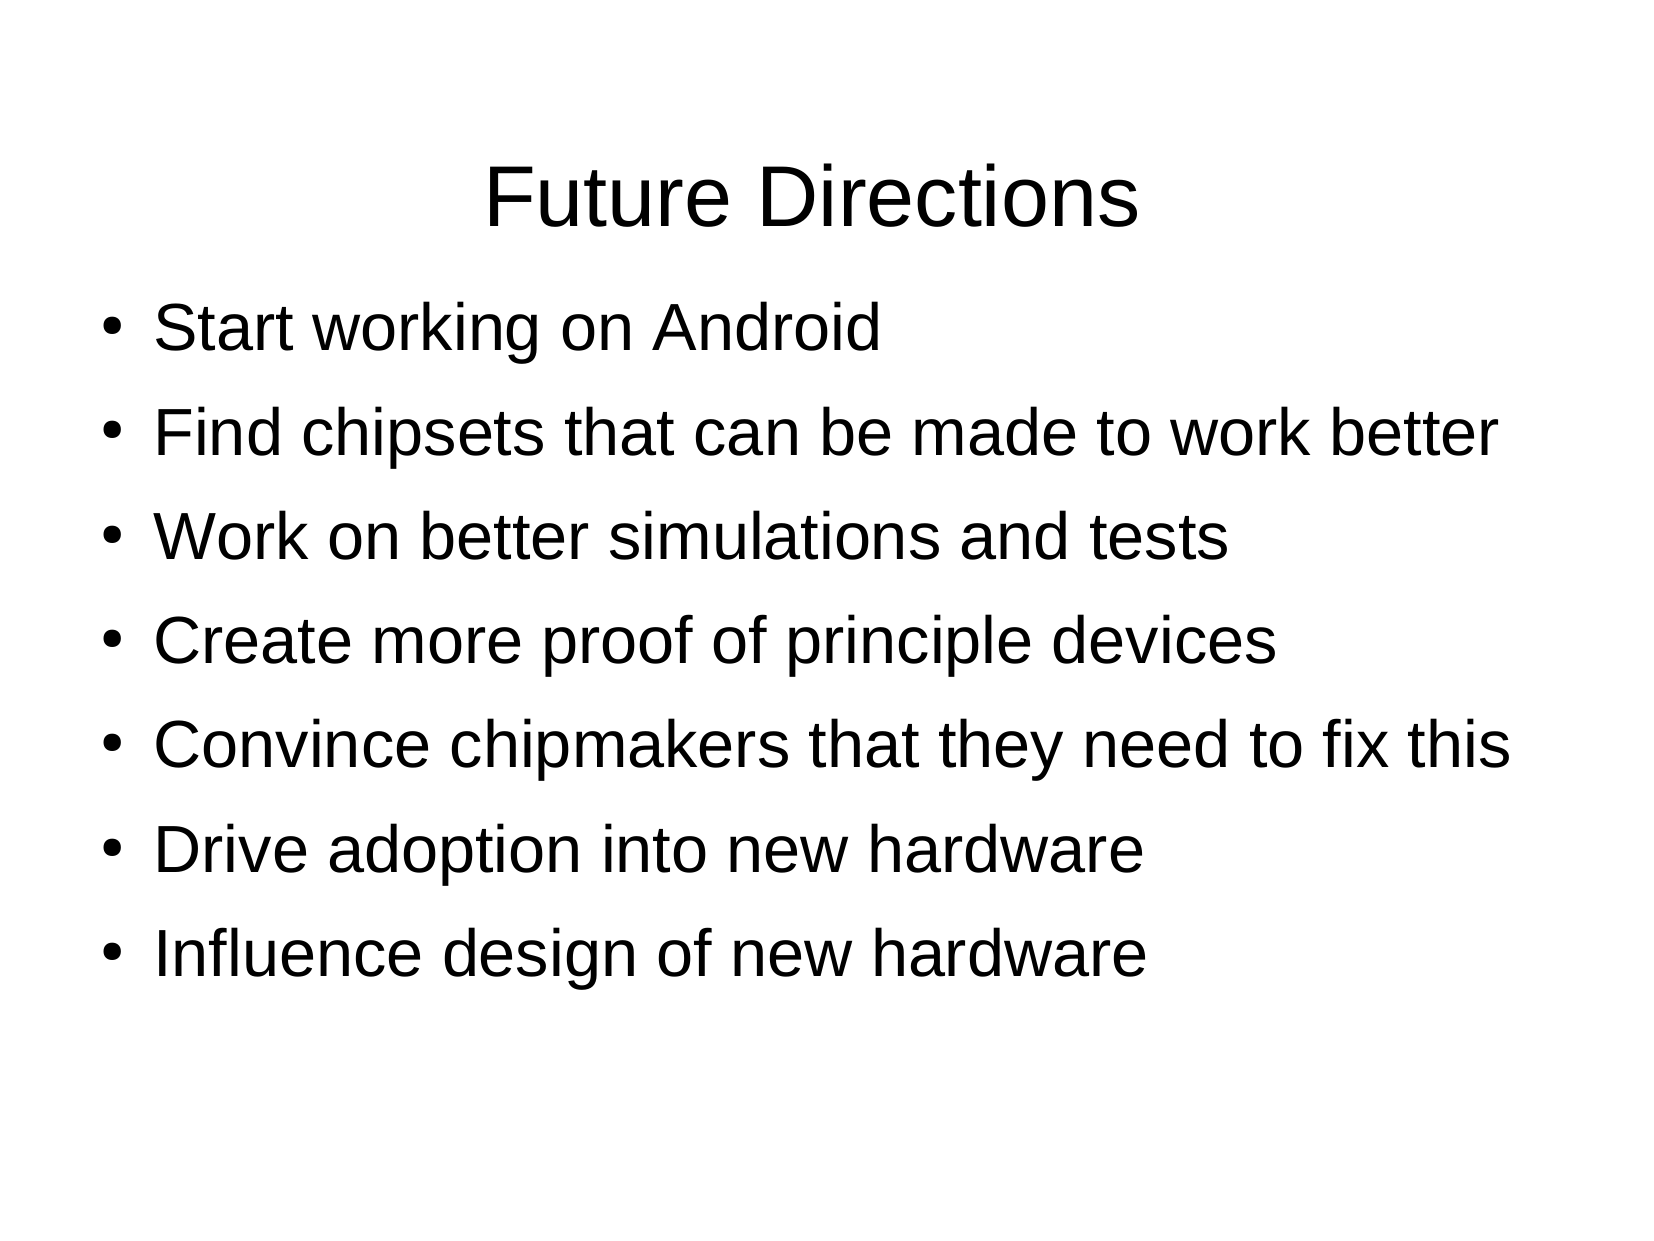

# Future Directions
Start working on Android
Find chipsets that can be made to work better
Work on better simulations and tests
Create more proof of principle devices
Convince chipmakers that they need to fix this
Drive adoption into new hardware
Influence design of new hardware